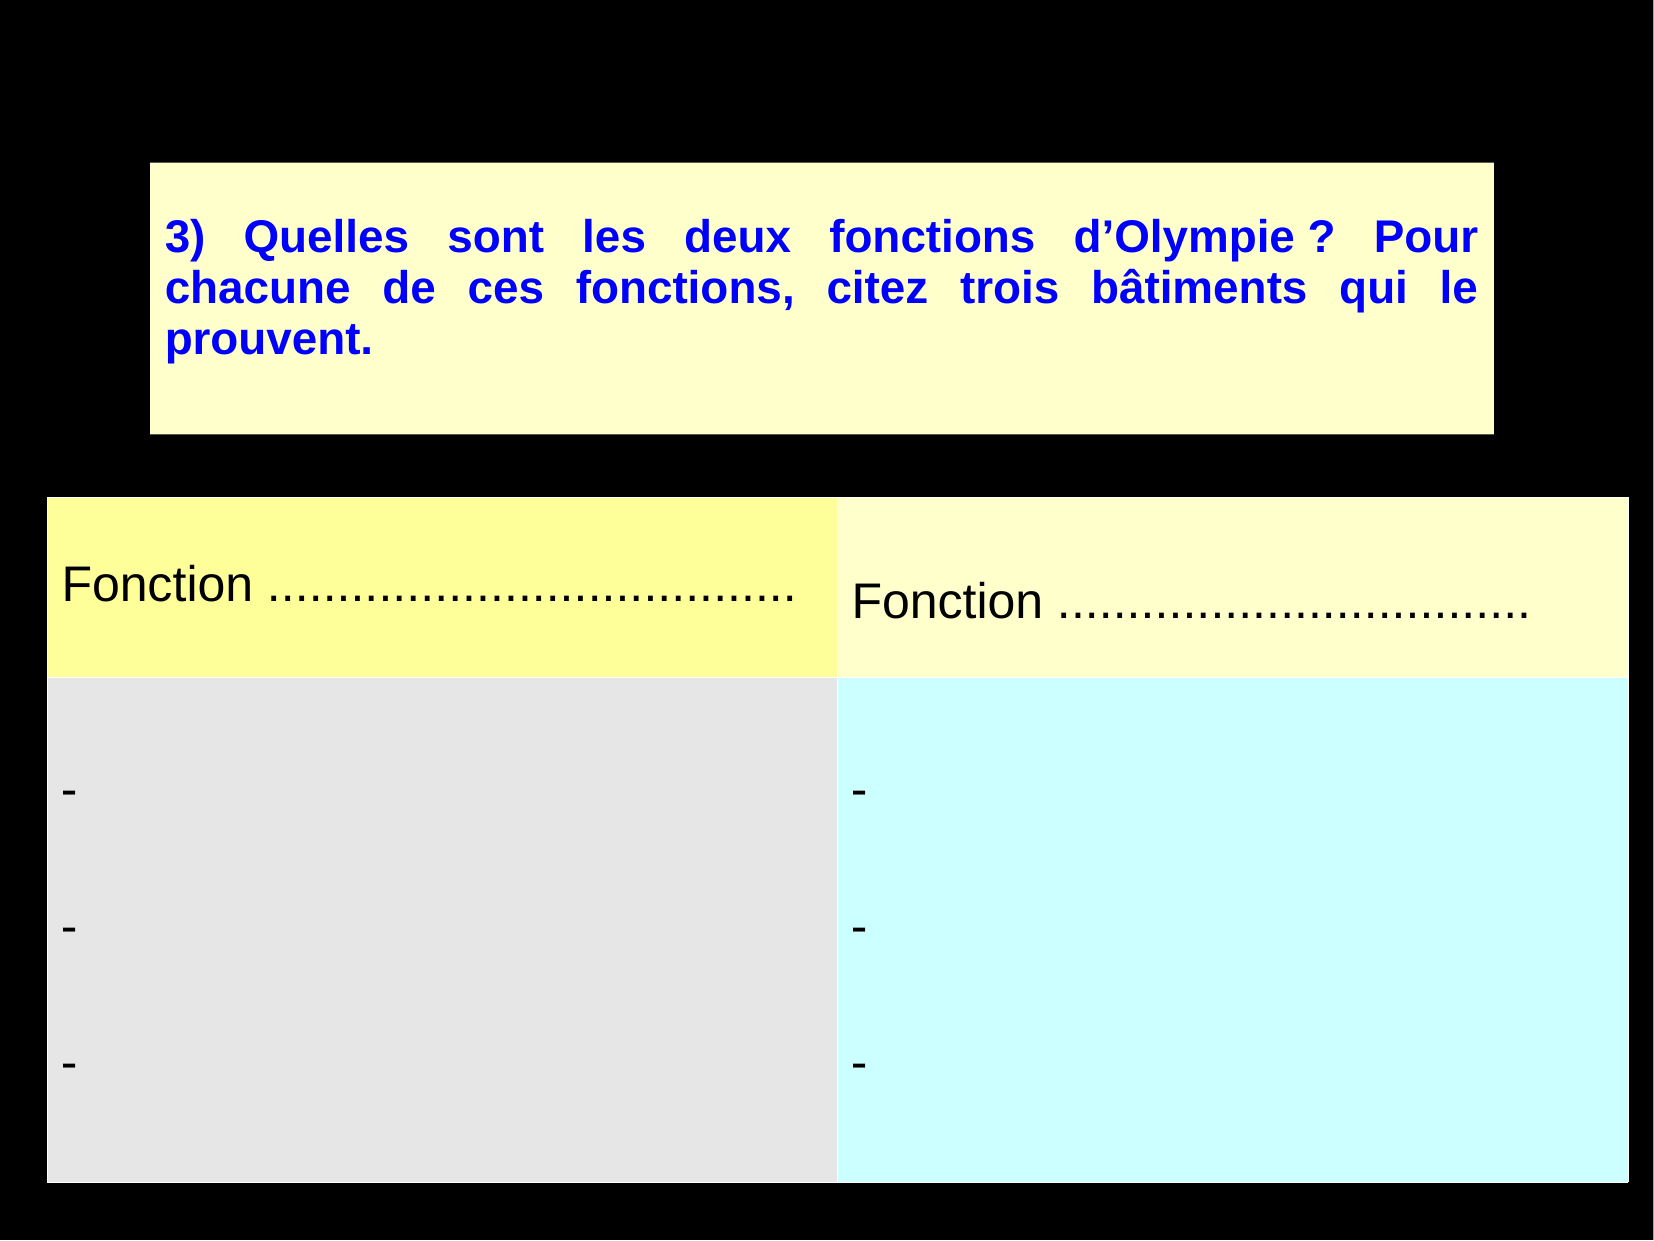

3) Quelles sont les deux fonctions d’Olympie ? Pour chacune de ces fonctions, citez trois bâtiments qui le prouvent.
| Fonction ...................................... | Fonction .................................. |
| --- | --- |
| - - - | - - - |